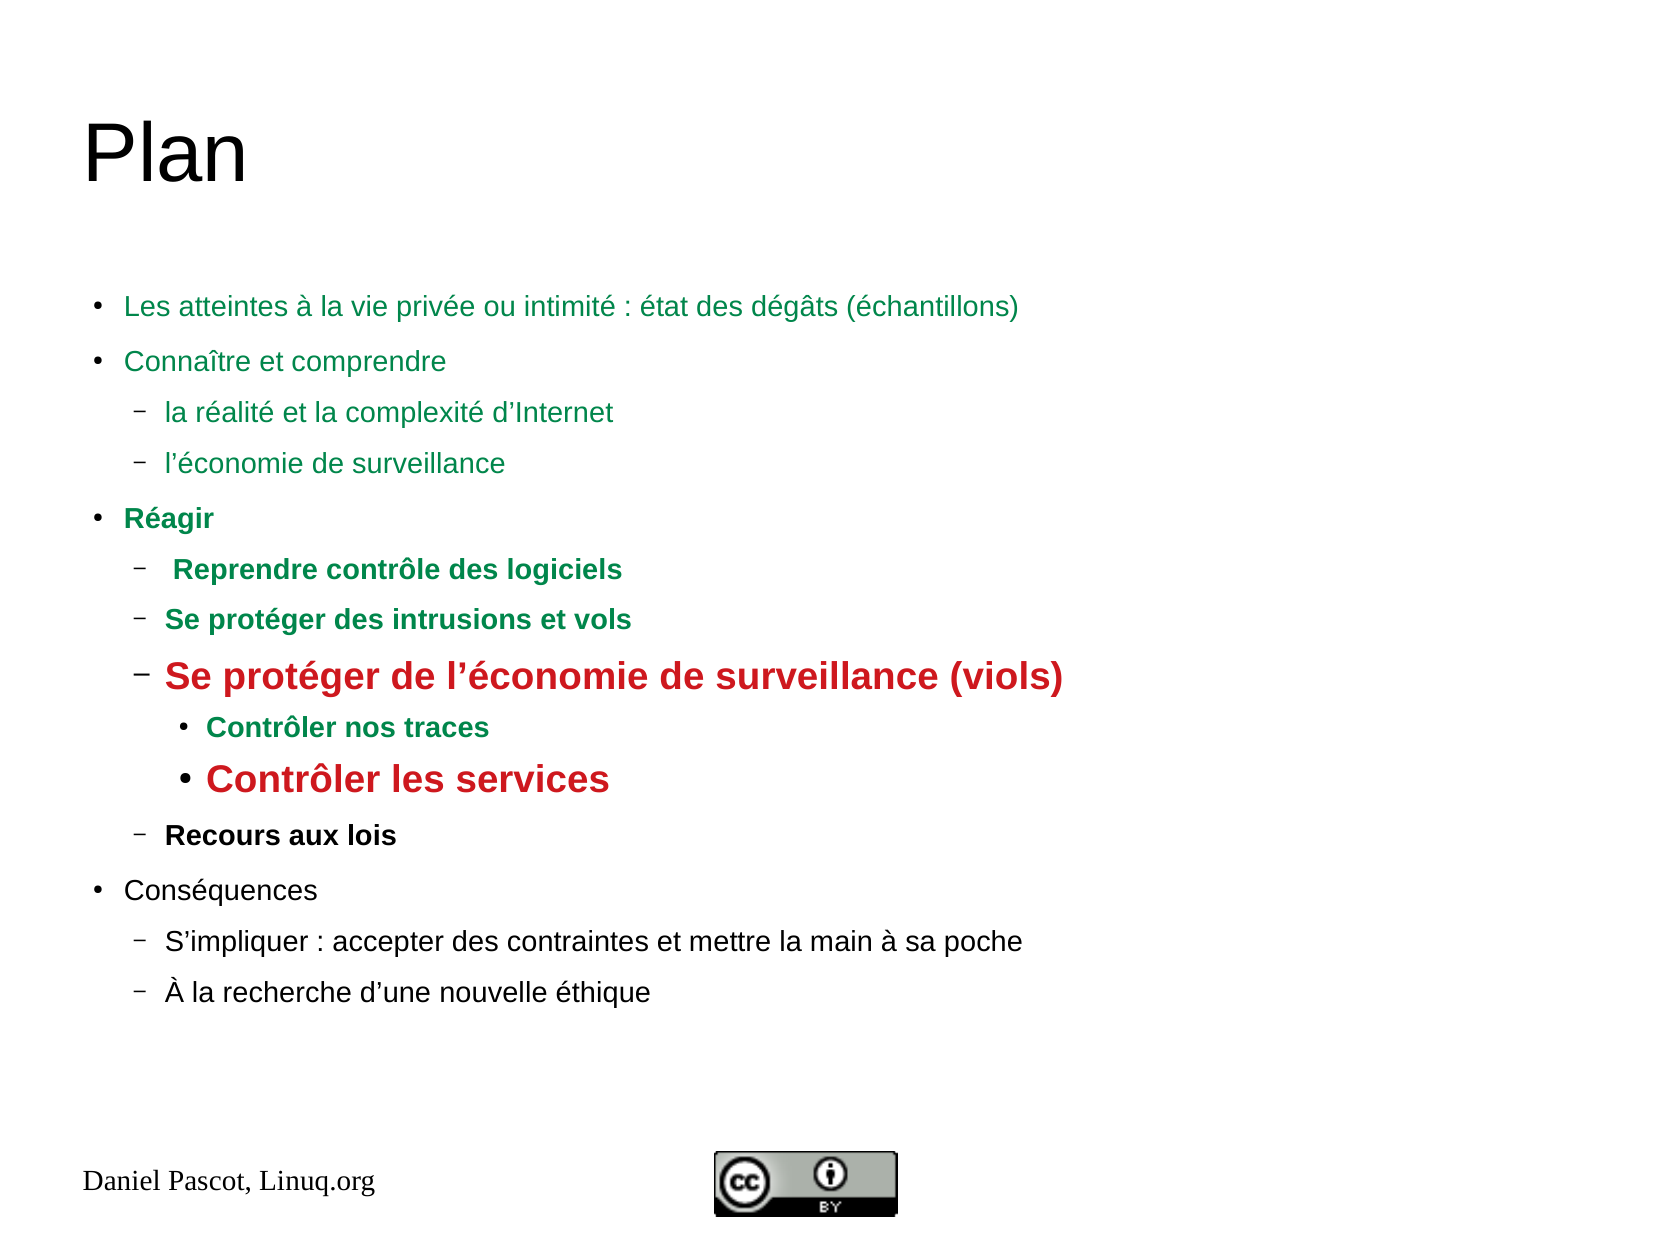

# Plan
Les atteintes à la vie privée ou intimité : état des dégâts (échantillons)
Connaître et comprendre
la réalité et la complexité d’Internet
l’économie de surveillance
Réagir
 Reprendre contrôle des logiciels
Se protéger des intrusions et vols
Se protéger de l’économie de surveillance (viols)
Contrôler nos traces
Contrôler les services
Recours aux lois
Conséquences
S’impliquer : accepter des contraintes et mettre la main à sa poche
À la recherche d’une nouvelle éthique